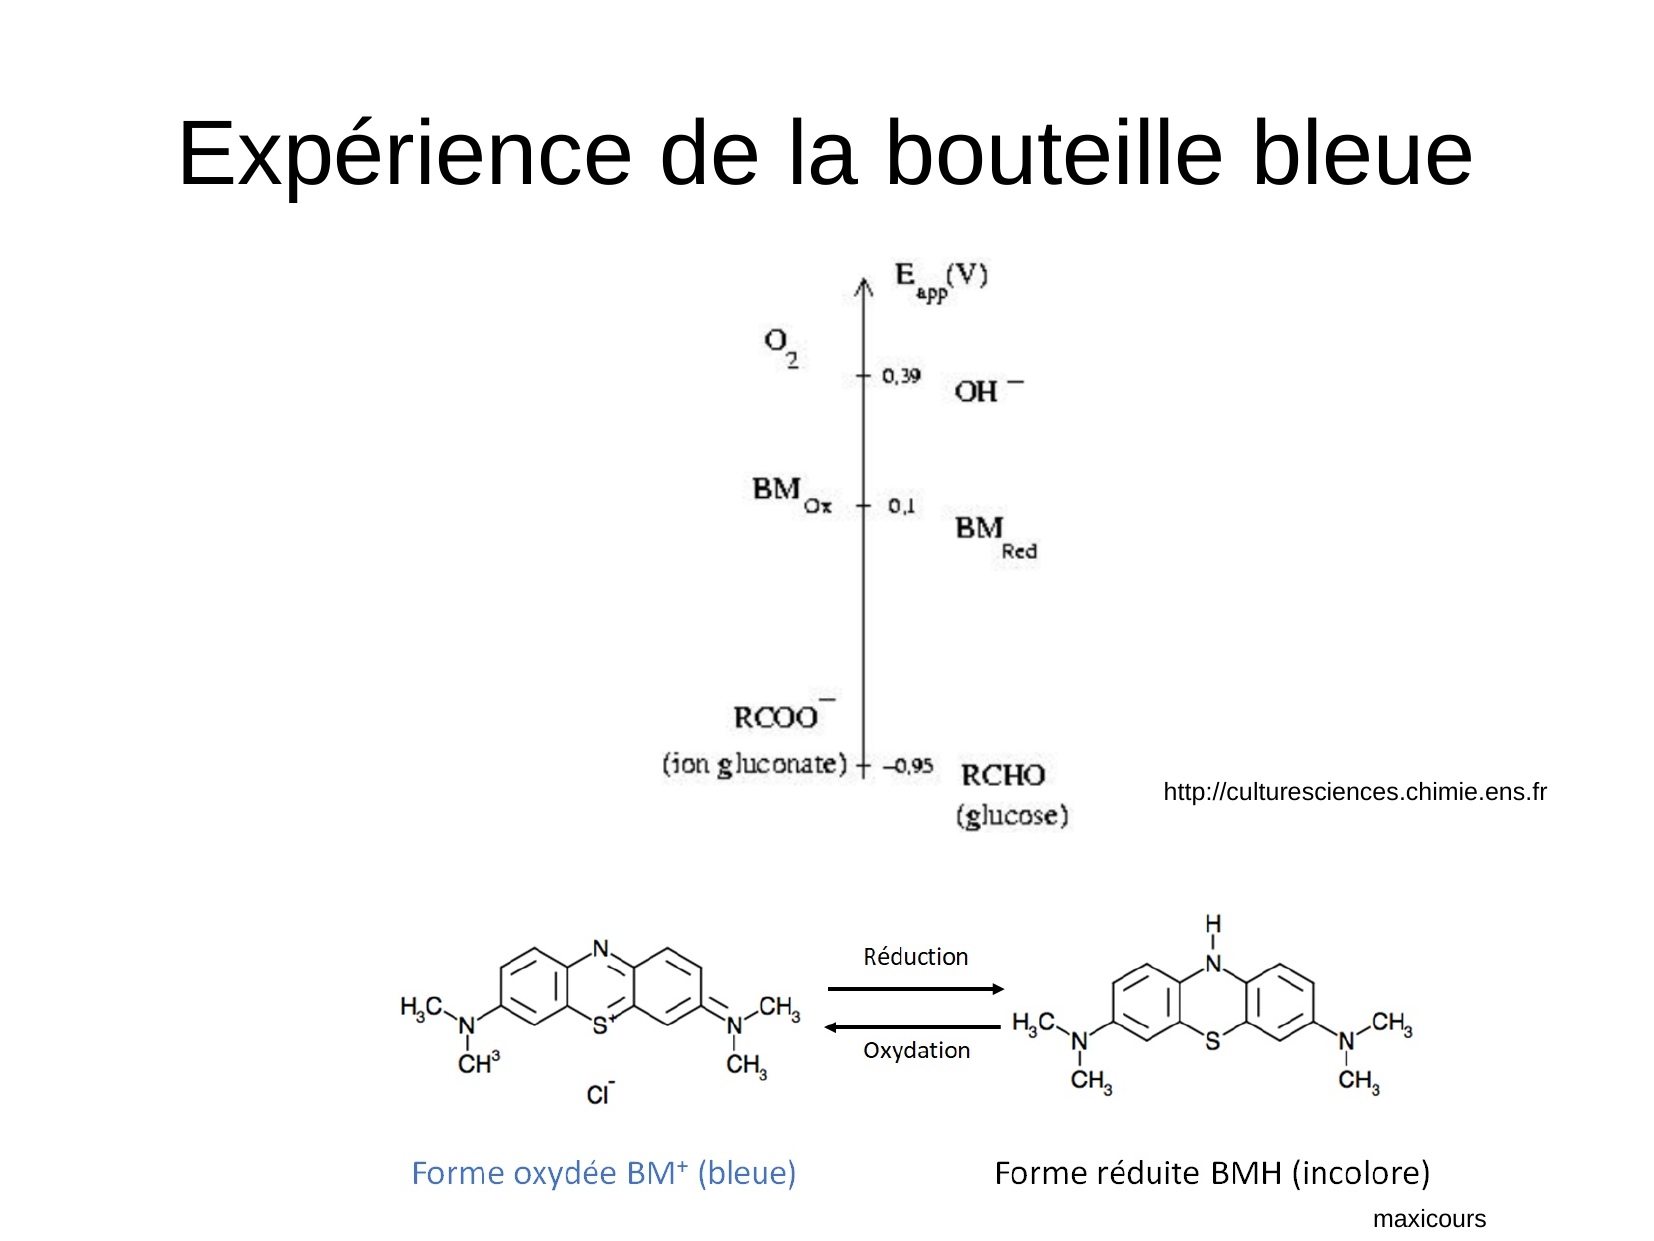

# Expérience de la bouteille bleue
http://culturesciences.chimie.ens.fr
maxicours